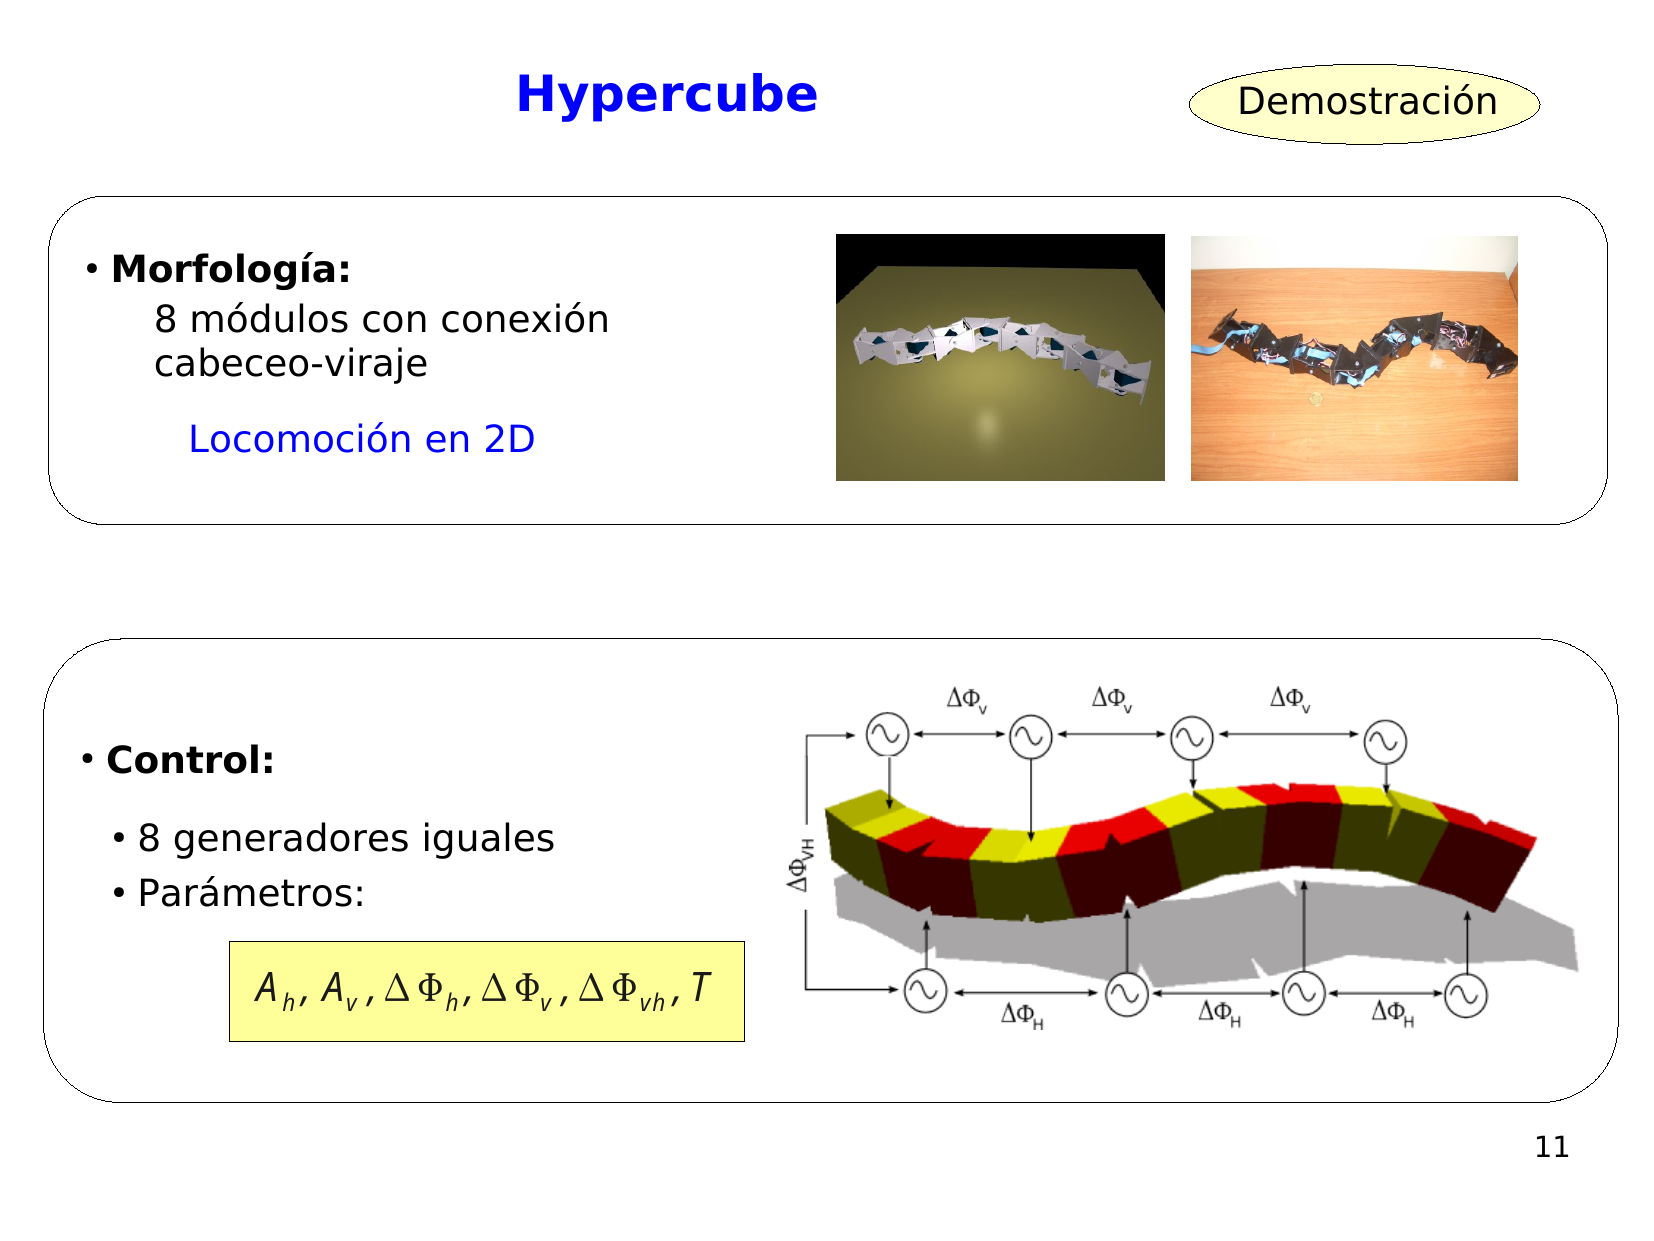

Hypercube
Demostración
 Morfología:
8 módulos con conexión cabeceo-viraje
Locomoción en 2D
 Control:
 8 generadores iguales
 Parámetros:
11